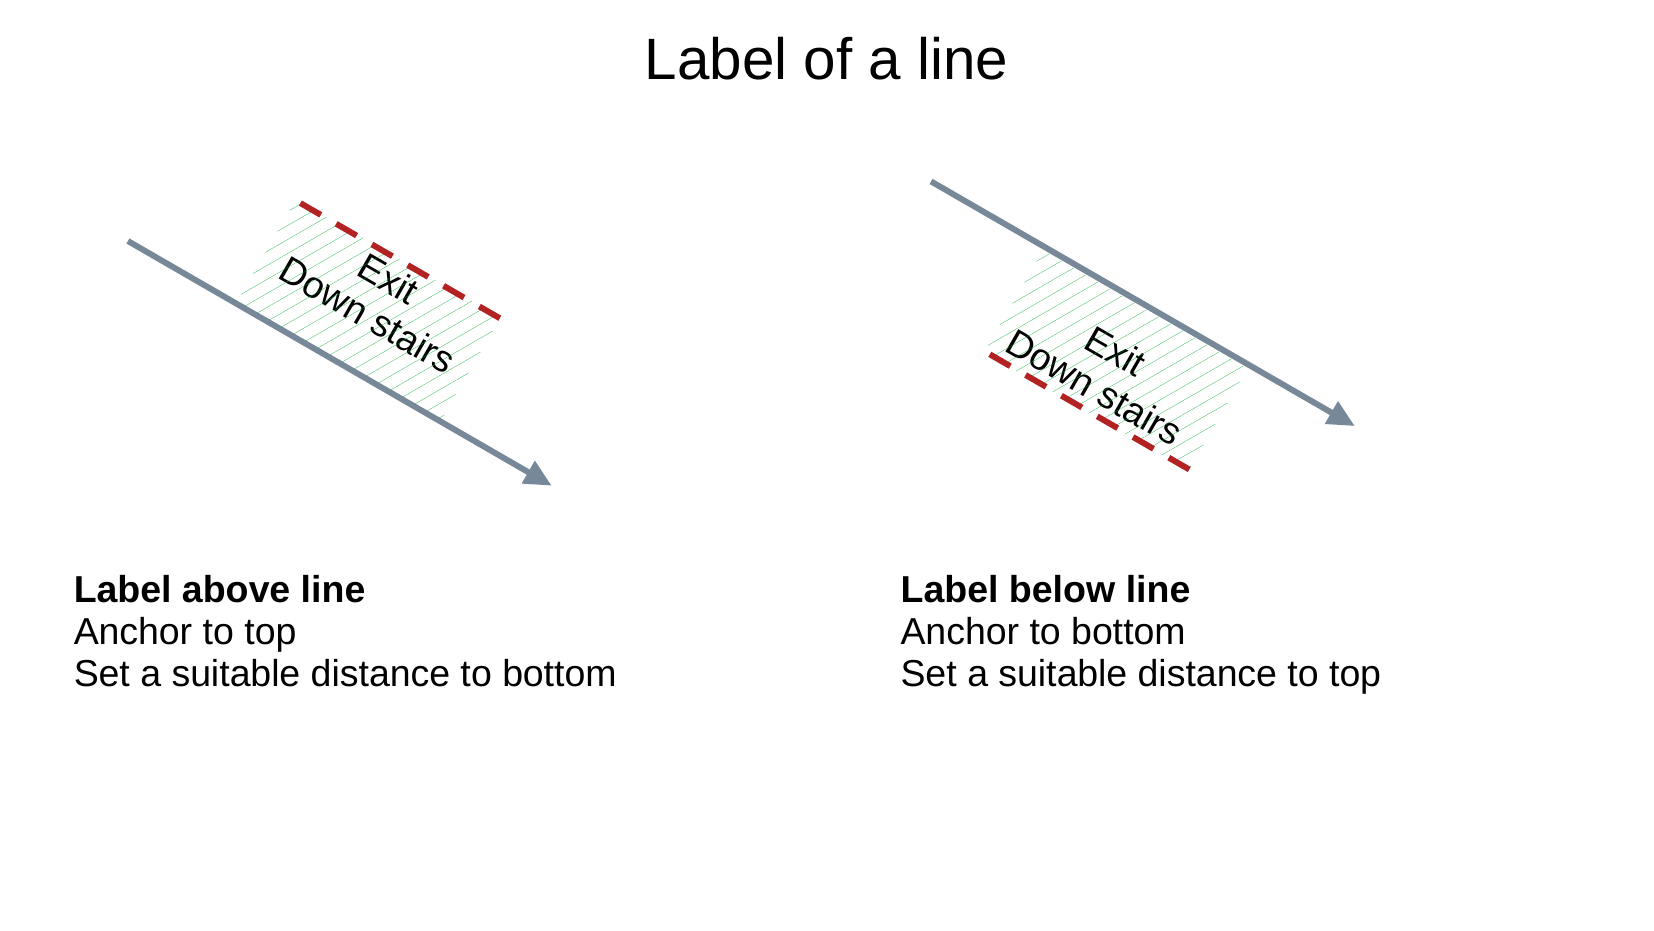

# Label of a line
Exit
Down stairs
Exit
Down stairs
Label above line
Anchor to top
Set a suitable distance to bottom
Label below line
Anchor to bottom
Set a suitable distance to top